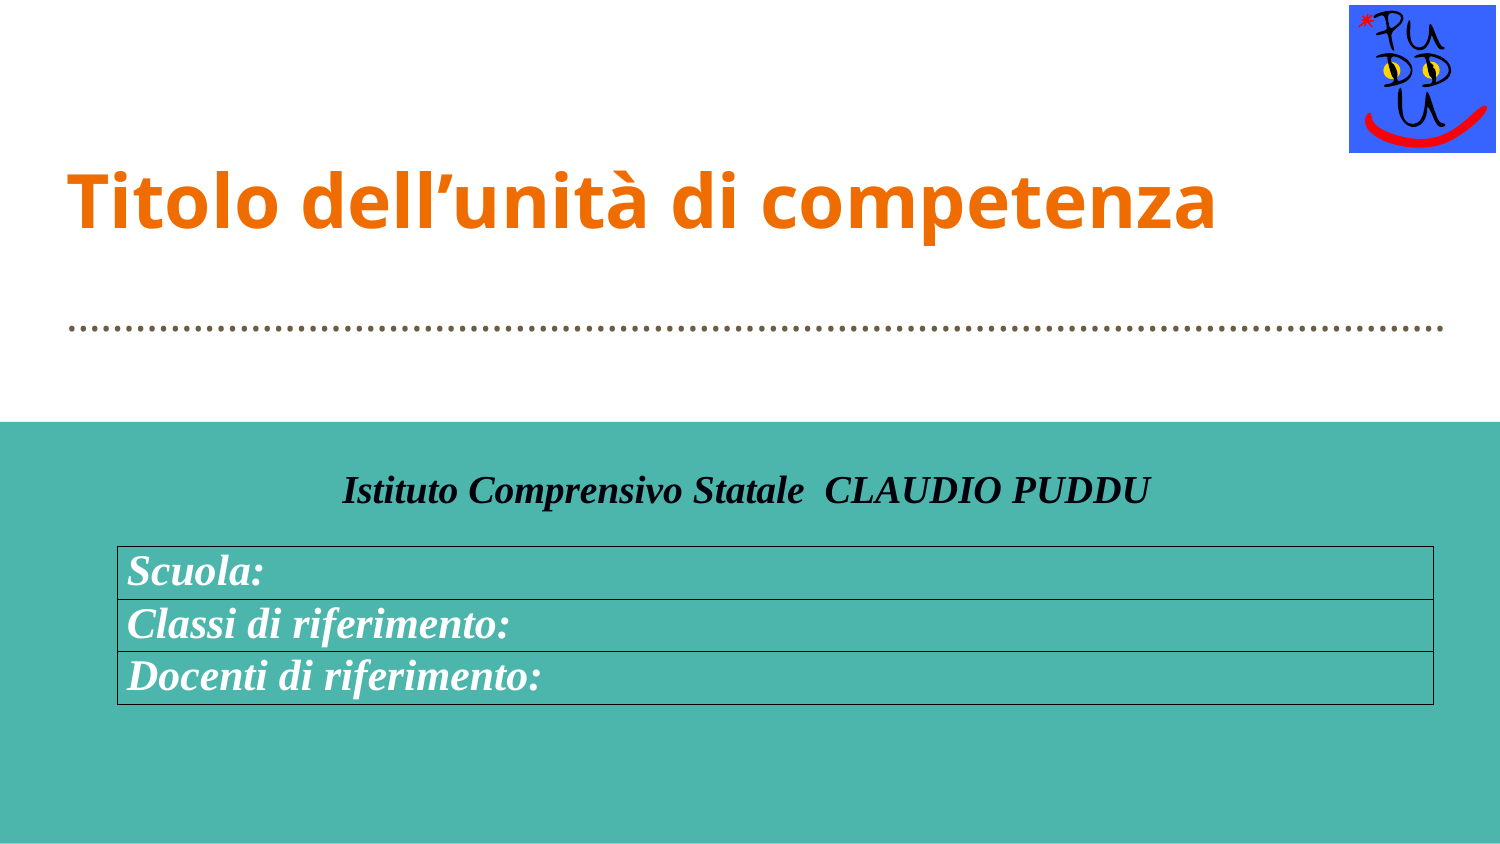

# Titolo dell’unità di competenza
…………………………………………………………………………………………………………
Istituto Comprensivo Statale CLAUDIO PUDDU
| Scuola: |
| --- |
| Classi di riferimento: |
| Docenti di riferimento: |